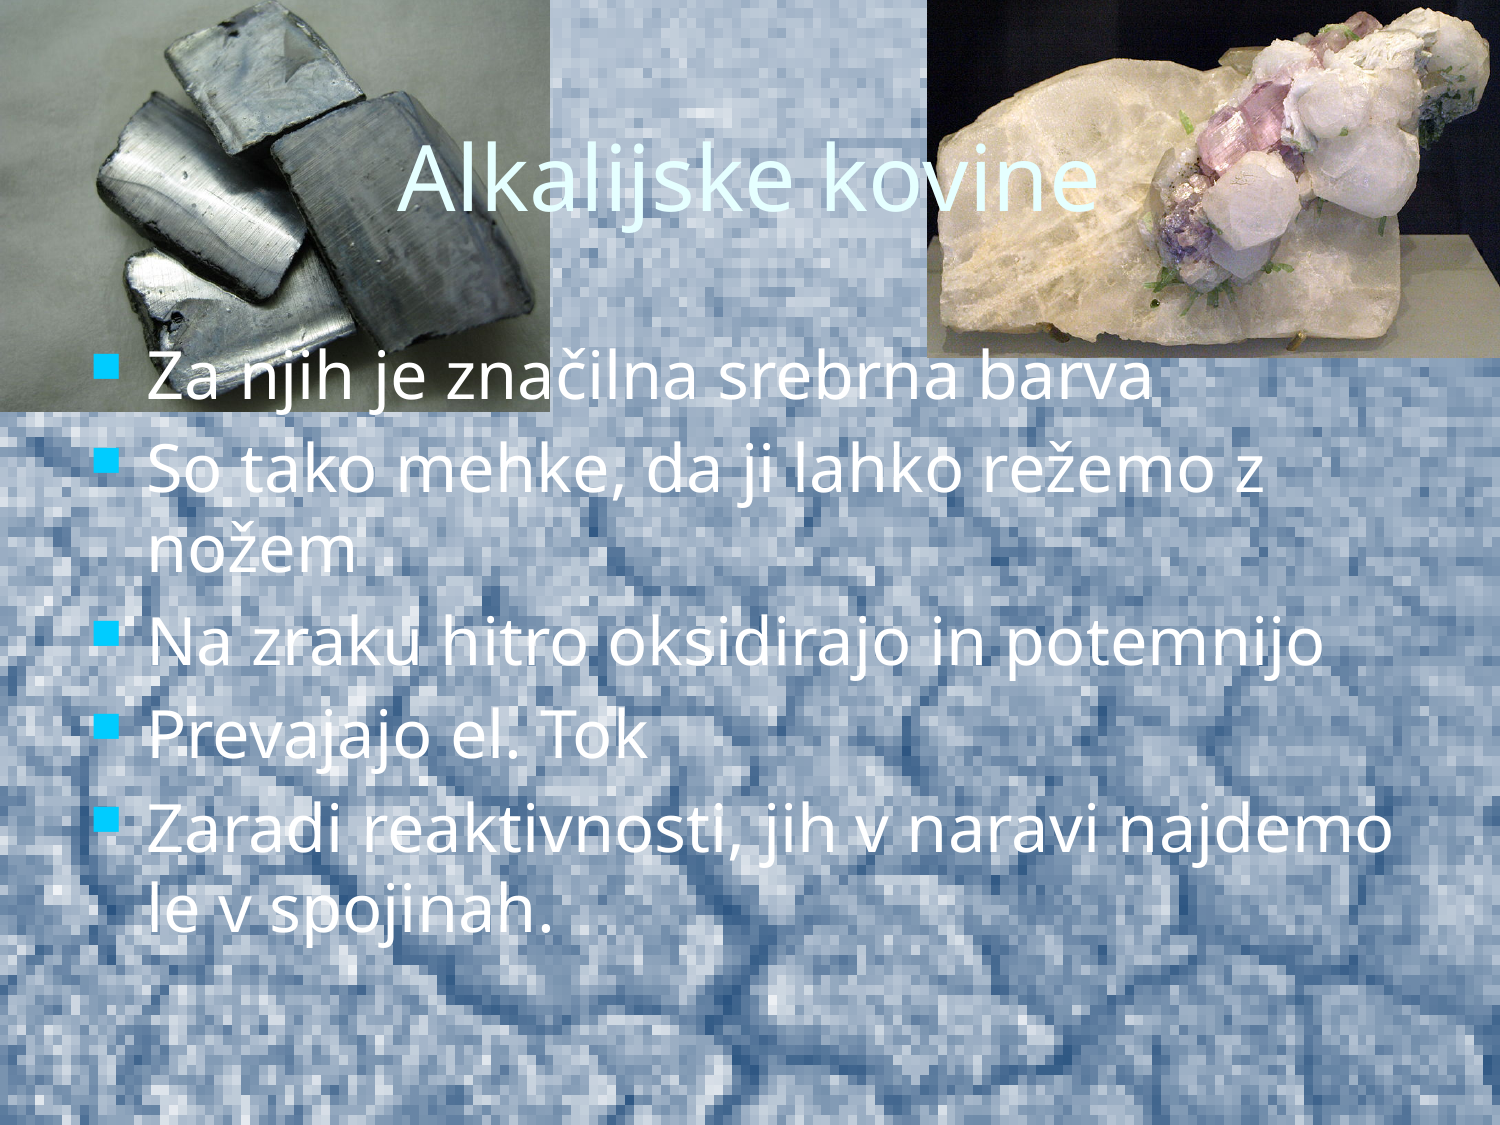

# Alkalijske kovine
Za njih je značilna srebrna barva
So tako mehke, da ji lahko režemo z nožem
Na zraku hitro oksidirajo in potemnijo
Prevajajo el. Tok
Zaradi reaktivnosti, jih v naravi najdemo le v spojinah.